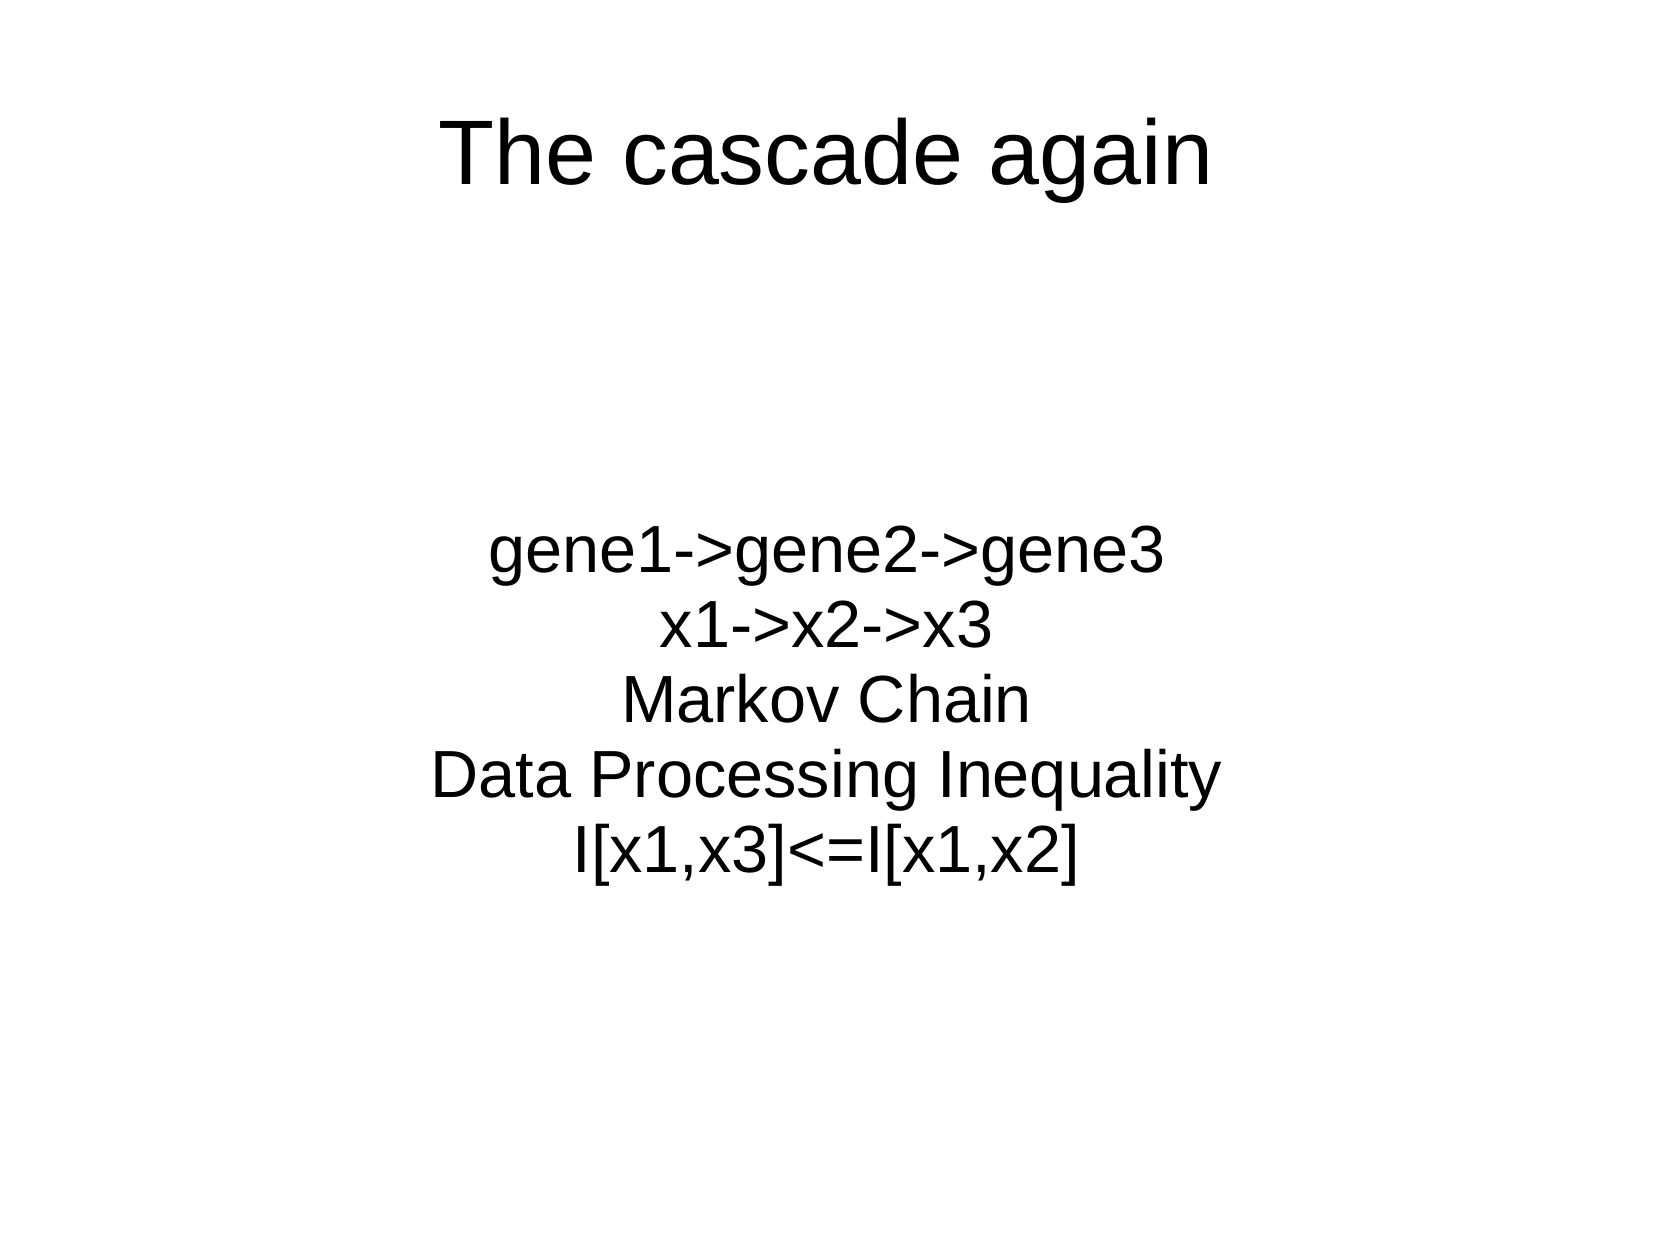

# The cascade again
gene1->gene2->gene3
x1->x2->x3
Markov Chain
Data Processing Inequality
I[x1,x3]<=I[x1,x2]